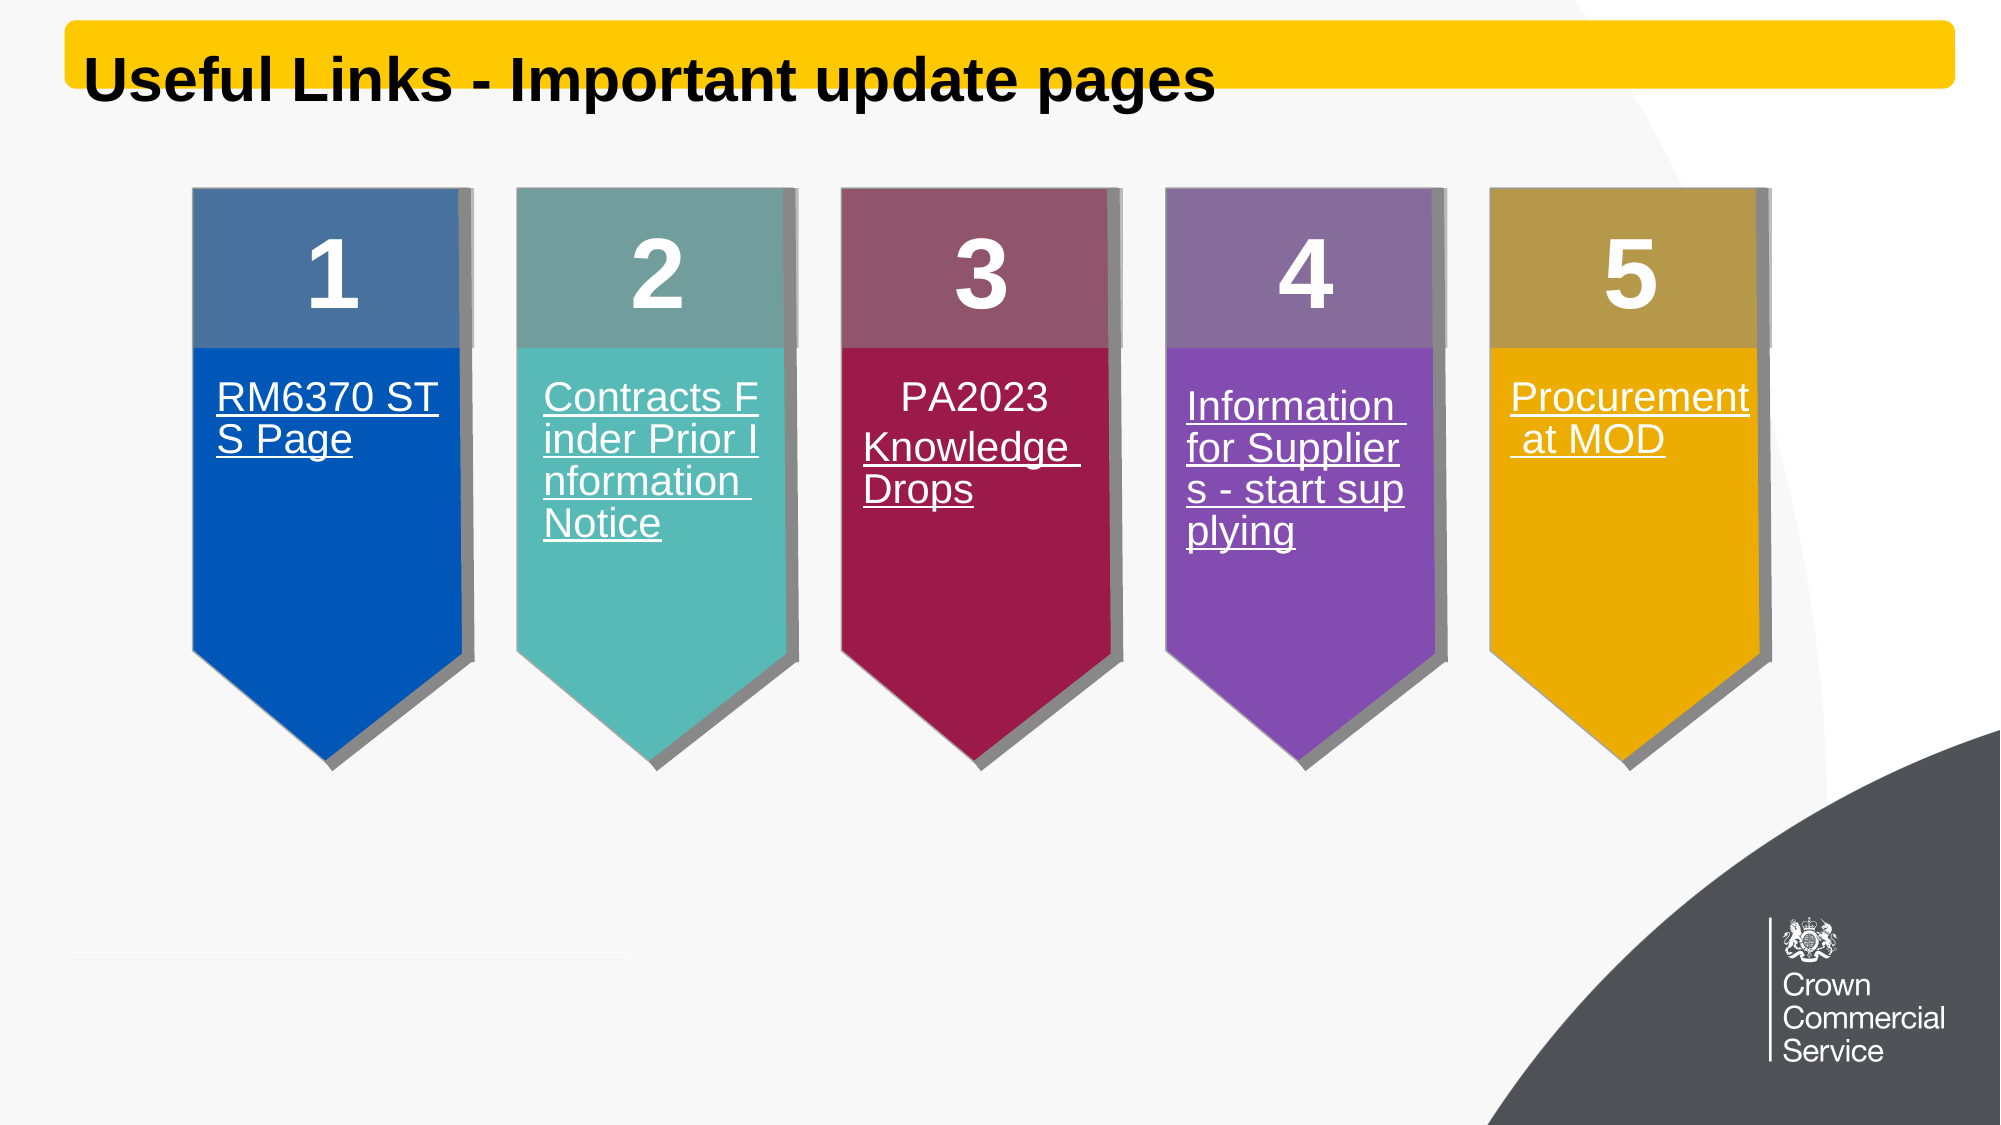

Useful Links - Important update pages
1
2
3
4
5
RM6370 STS Page
Contracts Finder Prior Information Notice
PA2023Knowledge Drops
Procurement at MOD
Information for Suppliers - start supplying